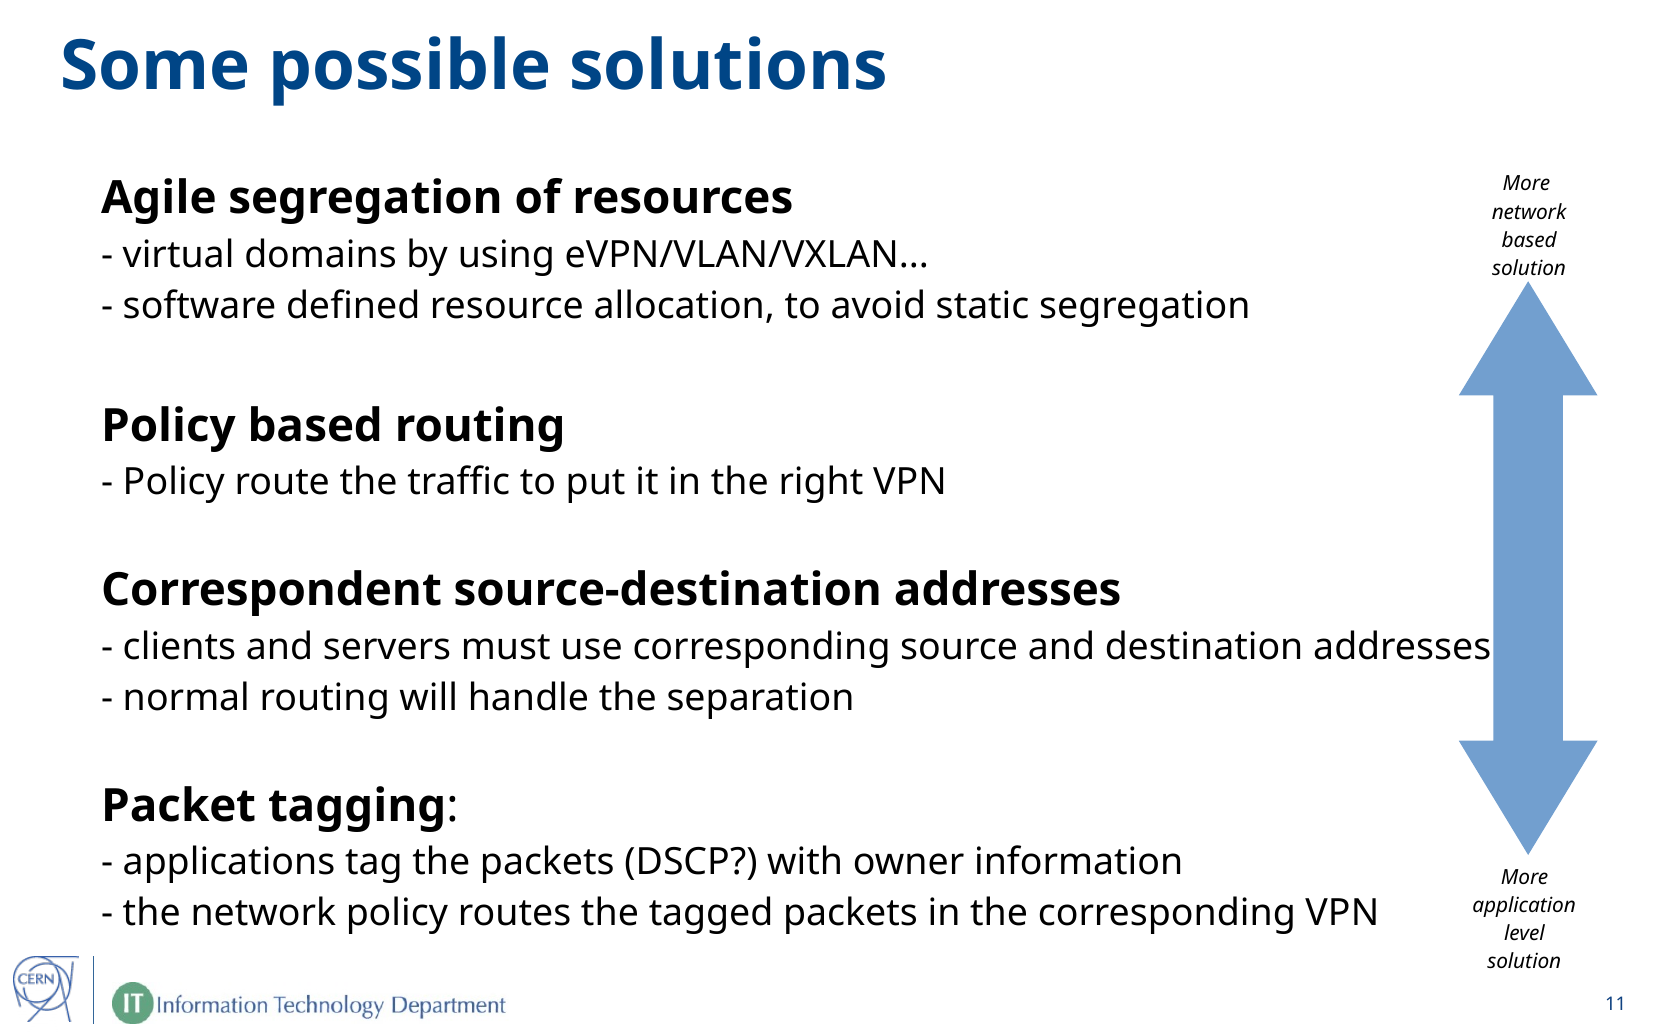

# Some possible solutions
Agile segregation of resources
- virtual domains by using eVPN/VLAN/VXLAN...
- software defined resource allocation, to avoid static segregation
Policy based routing
- Policy route the traffic to put it in the right VPN
Correspondent source-destination addresses
- clients and servers must use corresponding source and destination addresses
- normal routing will handle the separation
Packet tagging:
- applications tag the packets (DSCP?) with owner information
- the network policy routes the tagged packets in the corresponding VPN
More
network
 based
solution
More application level
solution